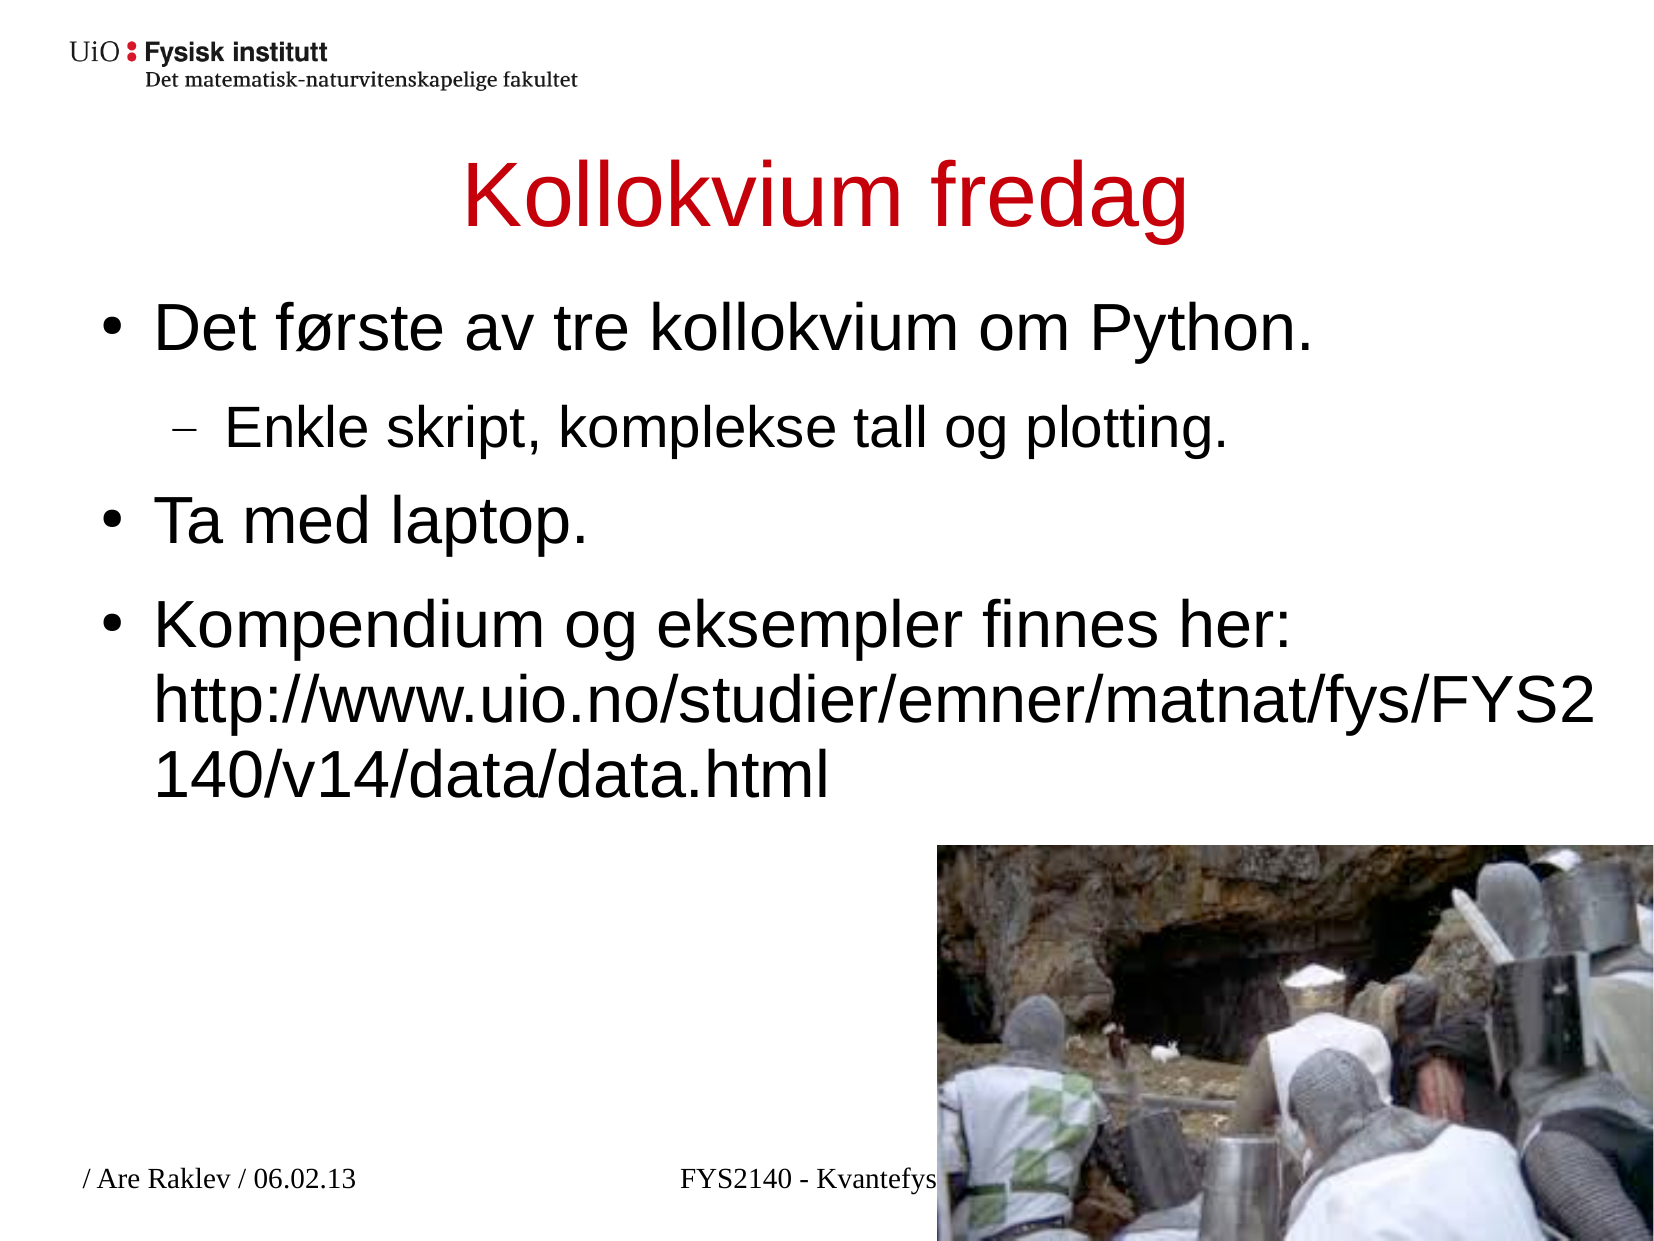

# Kollokvium fredag
Det første av tre kollokvium om Python.
Enkle skript, komplekse tall og plotting.
Ta med laptop.
Kompendium og eksempler finnes her:
http://www.uio.no/studier/emner/matnat/fys/FYS2140/v14/data/data.html
/ Are Raklev / 06.02.13
FYS2140 - Kvantefysikk
4